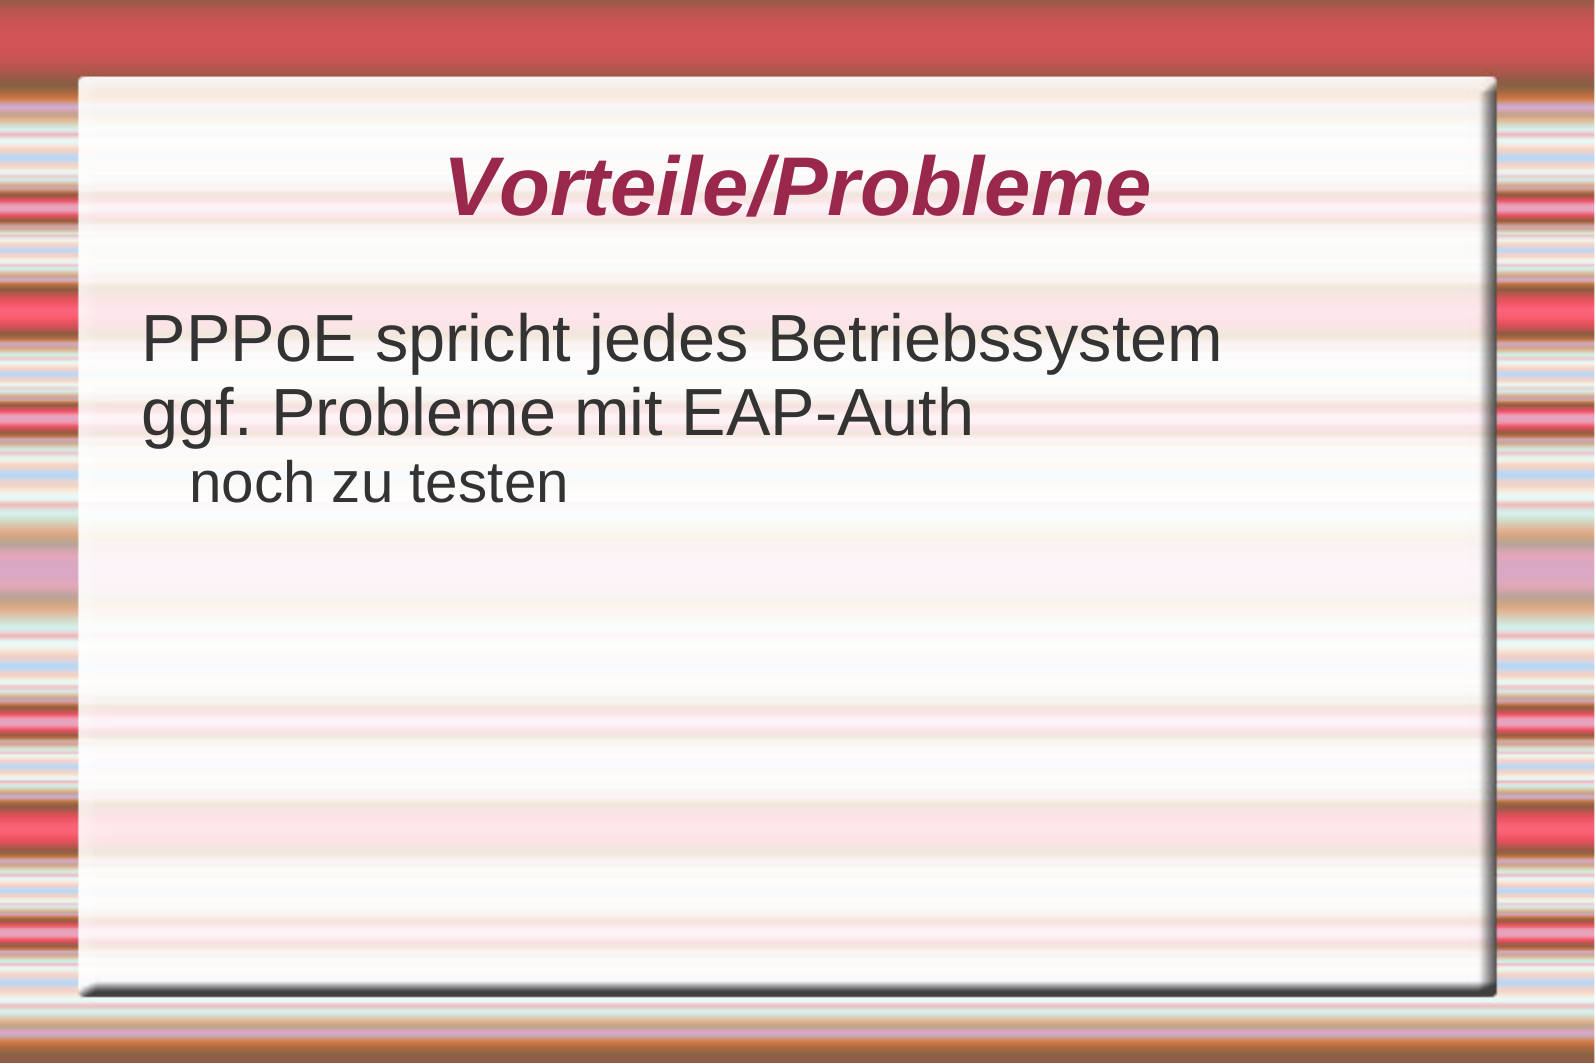

# Vorteile/Probleme
PPPoE spricht jedes Betriebssystem
ggf. Probleme mit EAP-Auth
noch zu testen